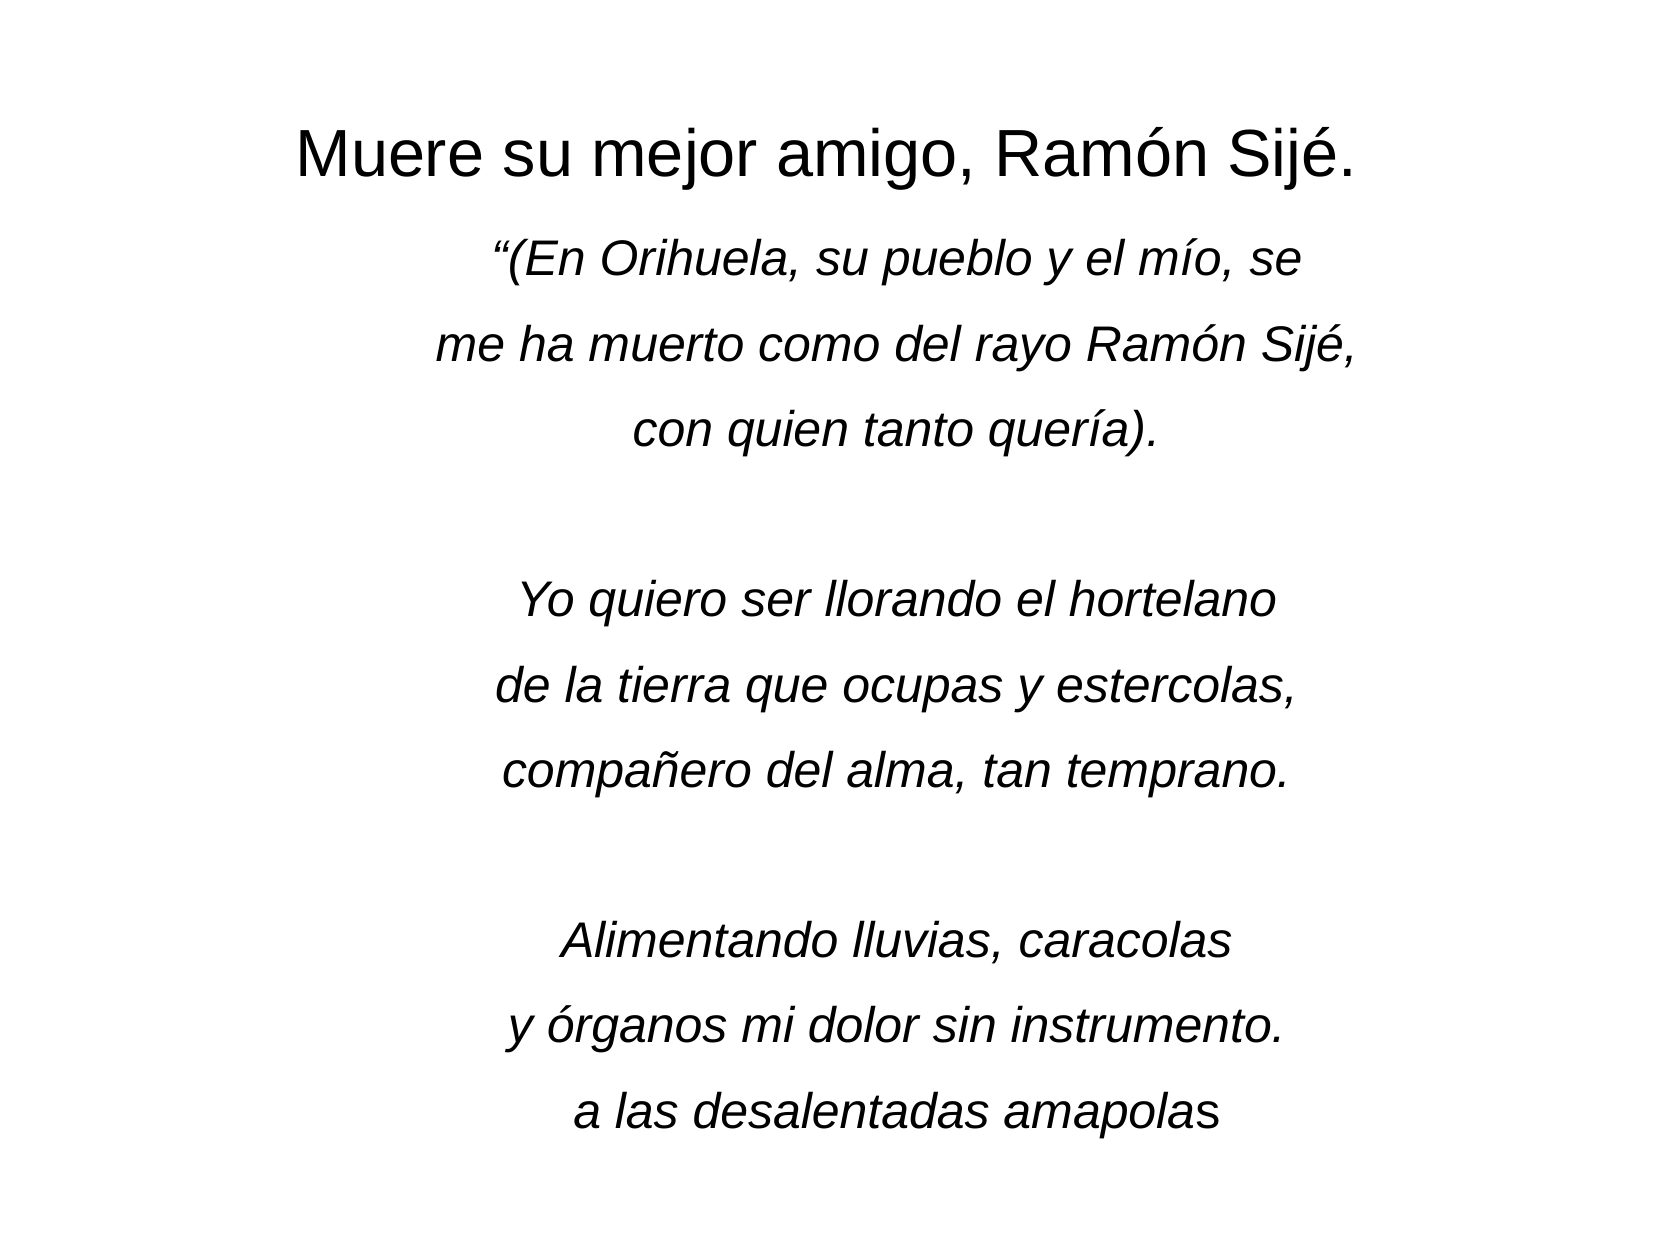

# Muere su mejor amigo, Ramón Sijé.
“(En Orihuela, su pueblo y el mío, se
me ha muerto como del rayo Ramón Sijé,
con quien tanto quería).
Yo quiero ser llorando el hortelano
de la tierra que ocupas y estercolas,
compañero del alma, tan temprano.
Alimentando lluvias, caracolas
y órganos mi dolor sin instrumento.
a las desalentadas amapolas